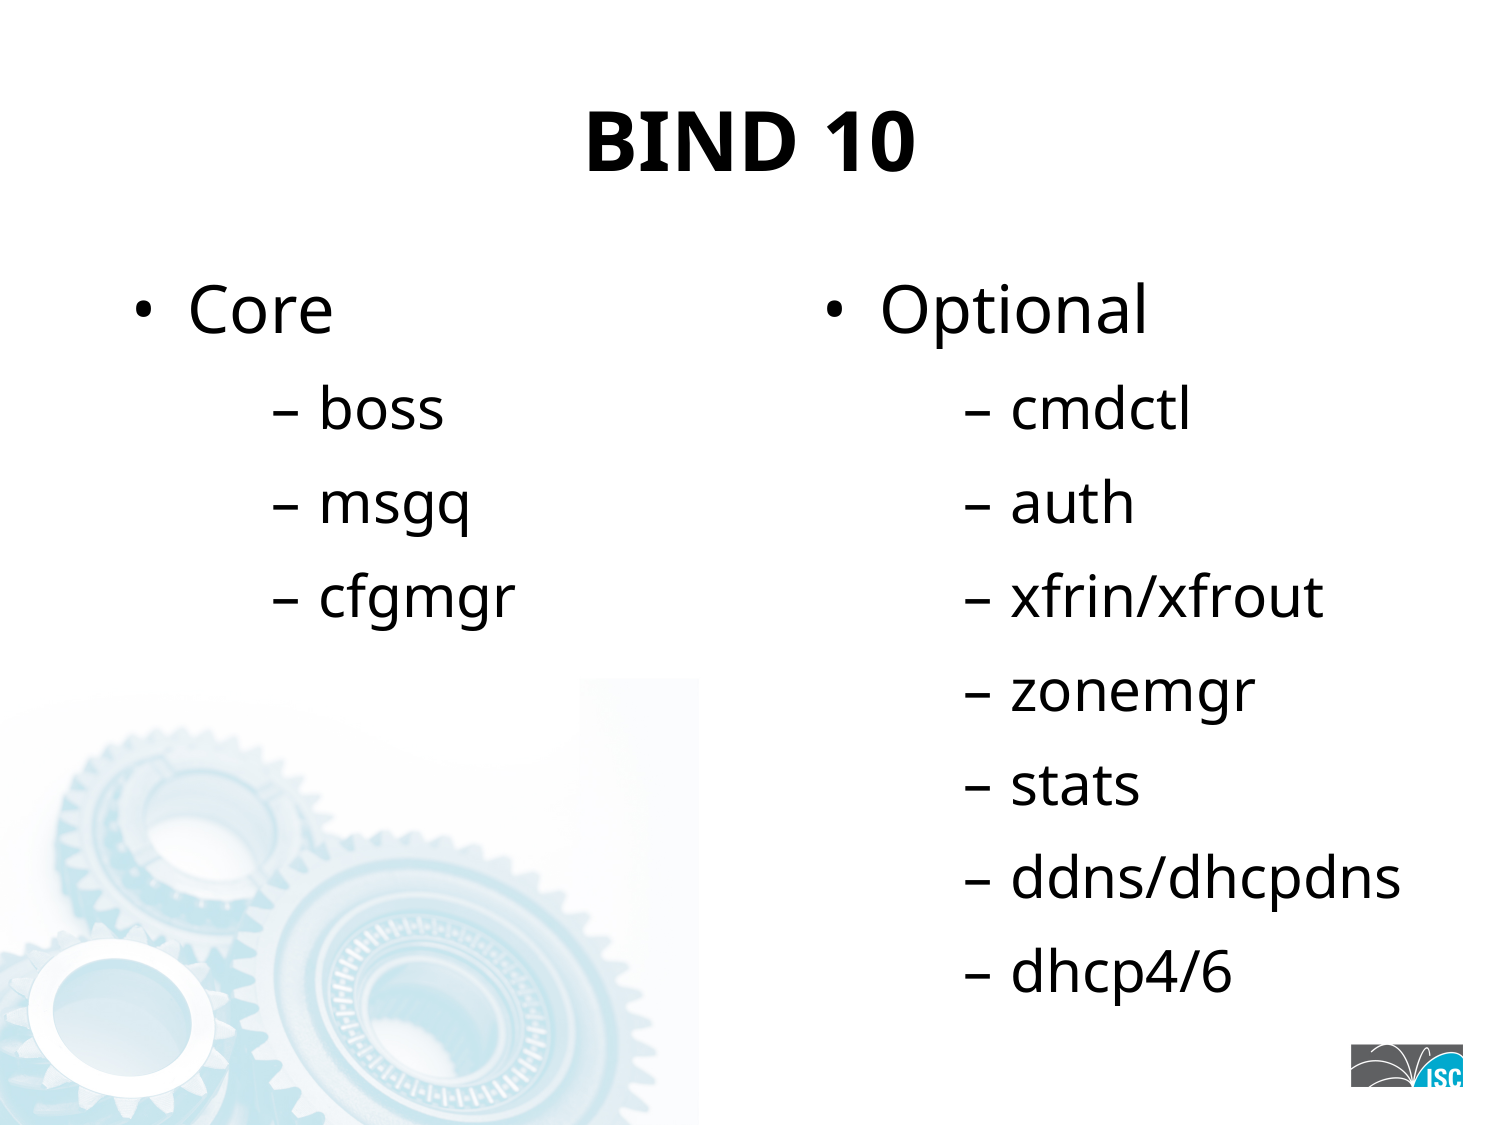

# BIND 10
Core
boss
msgq
cfgmgr
Optional
cmdctl
auth
xfrin/xfrout
zonemgr
stats
ddns/dhcpdns
dhcp4/6